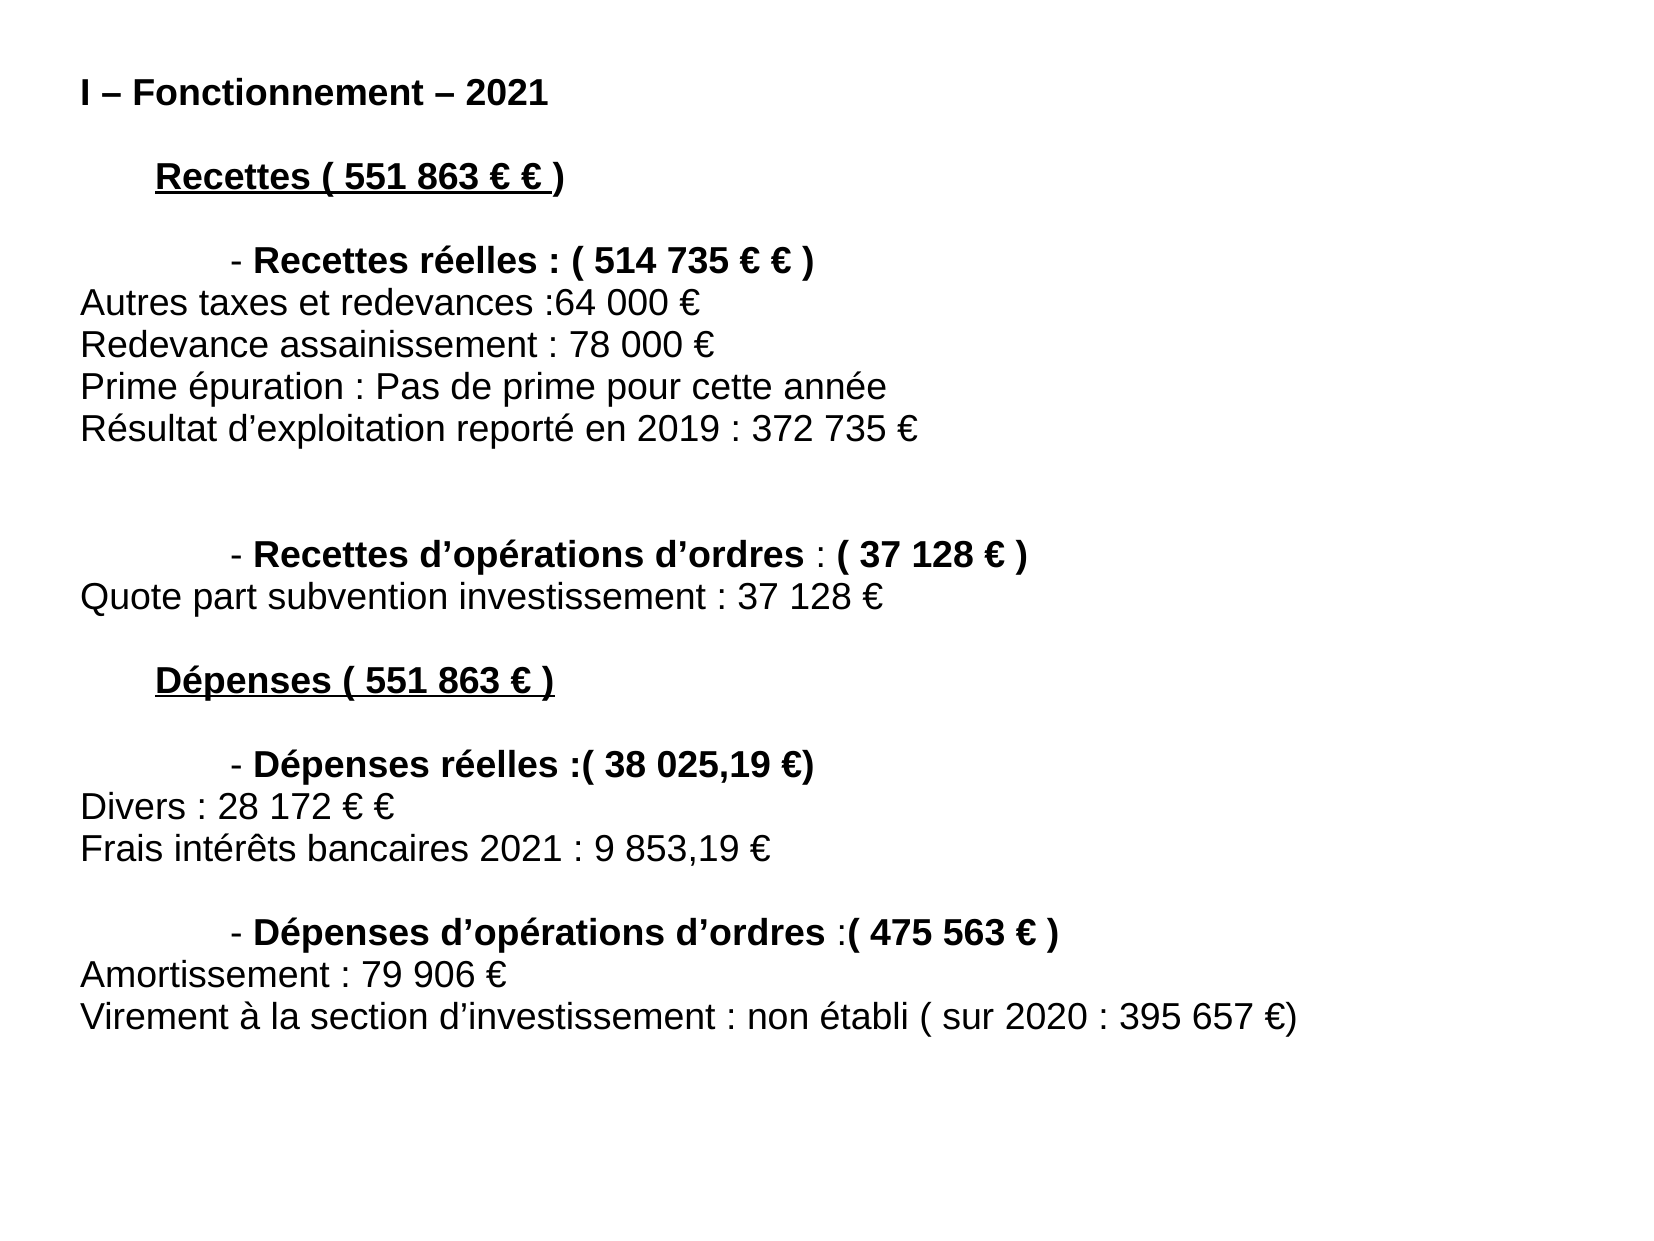

I – Fonctionnement – 2021
	Recettes ( 551 863 € € )
		- Recettes réelles : ( 514 735 € € )
Autres taxes et redevances :64 000 €
Redevance assainissement : 78 000 €
Prime épuration : Pas de prime pour cette année
Résultat d’exploitation reporté en 2019 : 372 735 €
		- Recettes d’opérations d’ordres : ( 37 128 € )
Quote part subvention investissement : 37 128 €
	Dépenses ( 551 863 € )
		- Dépenses réelles :( 38 025,19 €)
Divers : 28 172 € €
Frais intérêts bancaires 2021 : 9 853,19 €
		- Dépenses d’opérations d’ordres :( 475 563 € )
Amortissement : 79 906 €
Virement à la section d’investissement : non établi ( sur 2020 : 395 657 €)